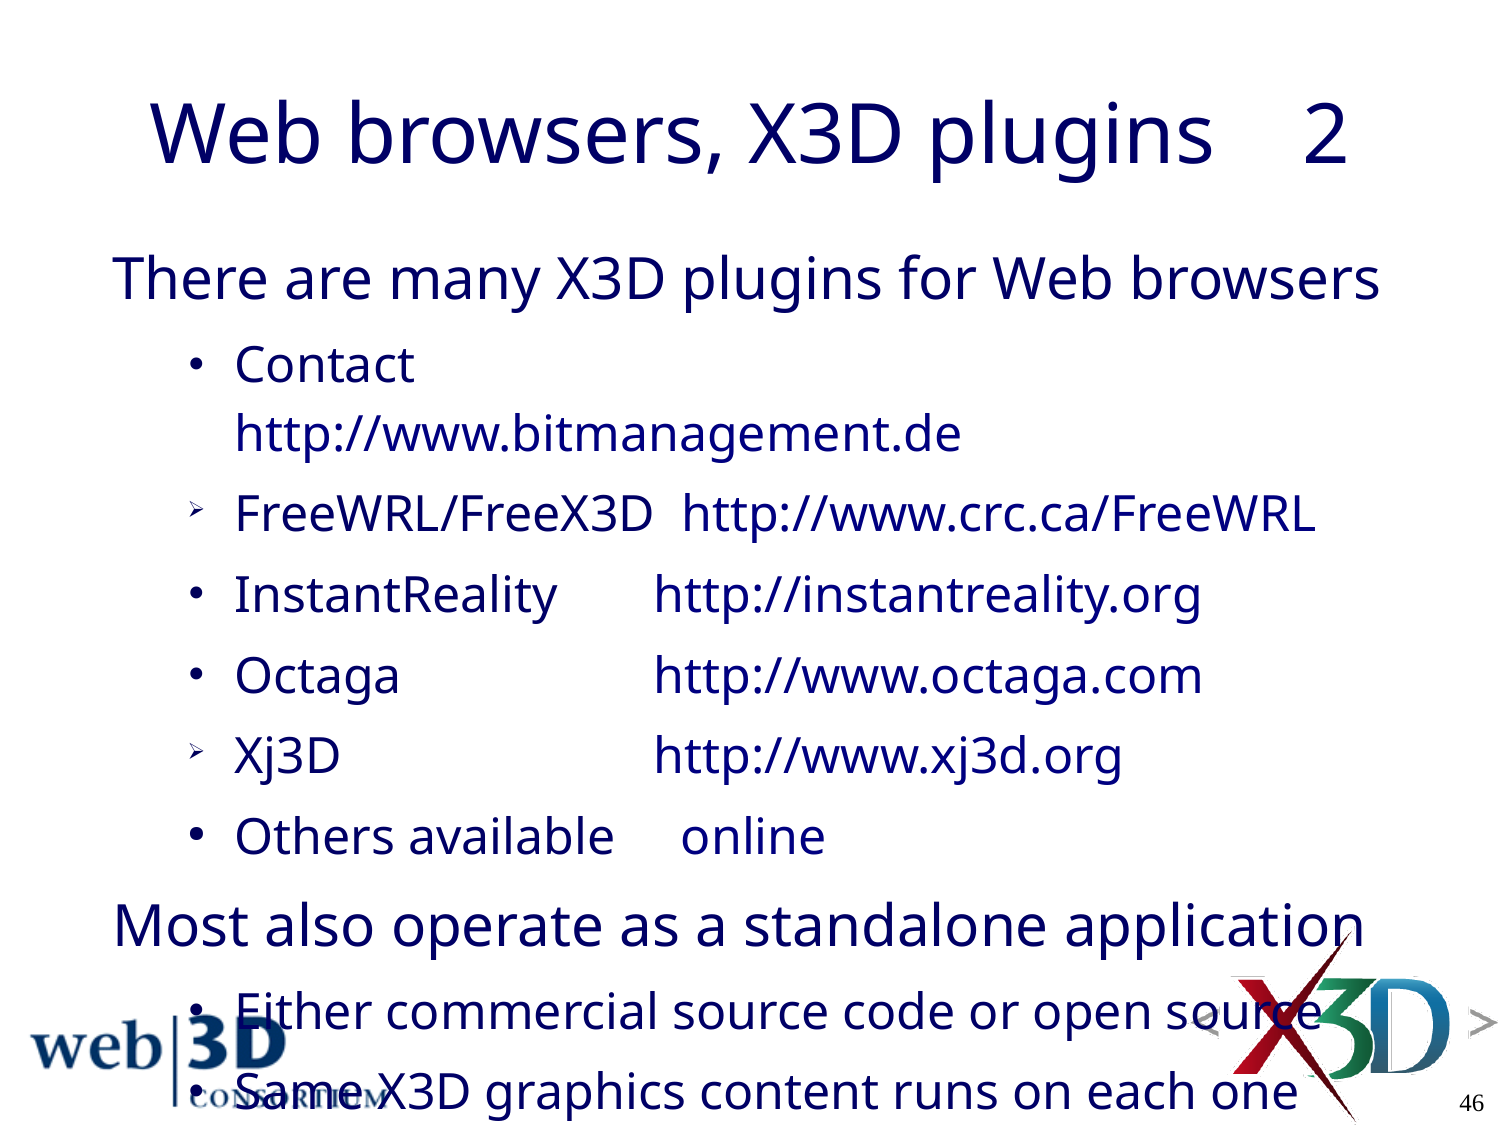

# Web browsers, X3D plugins 2
There are many X3D plugins for Web browsers
Contact		 http://www.bitmanagement.de
FreeWRL/FreeX3D http://www.crc.ca/FreeWRL
InstantReality	 http://instantreality.org
Octaga		 http://www.octaga.com
Xj3D		 http://www.xj3d.org
Others available online
Most also operate as a standalone application
Either commercial source code or open source
Same X3D graphics content runs on each one